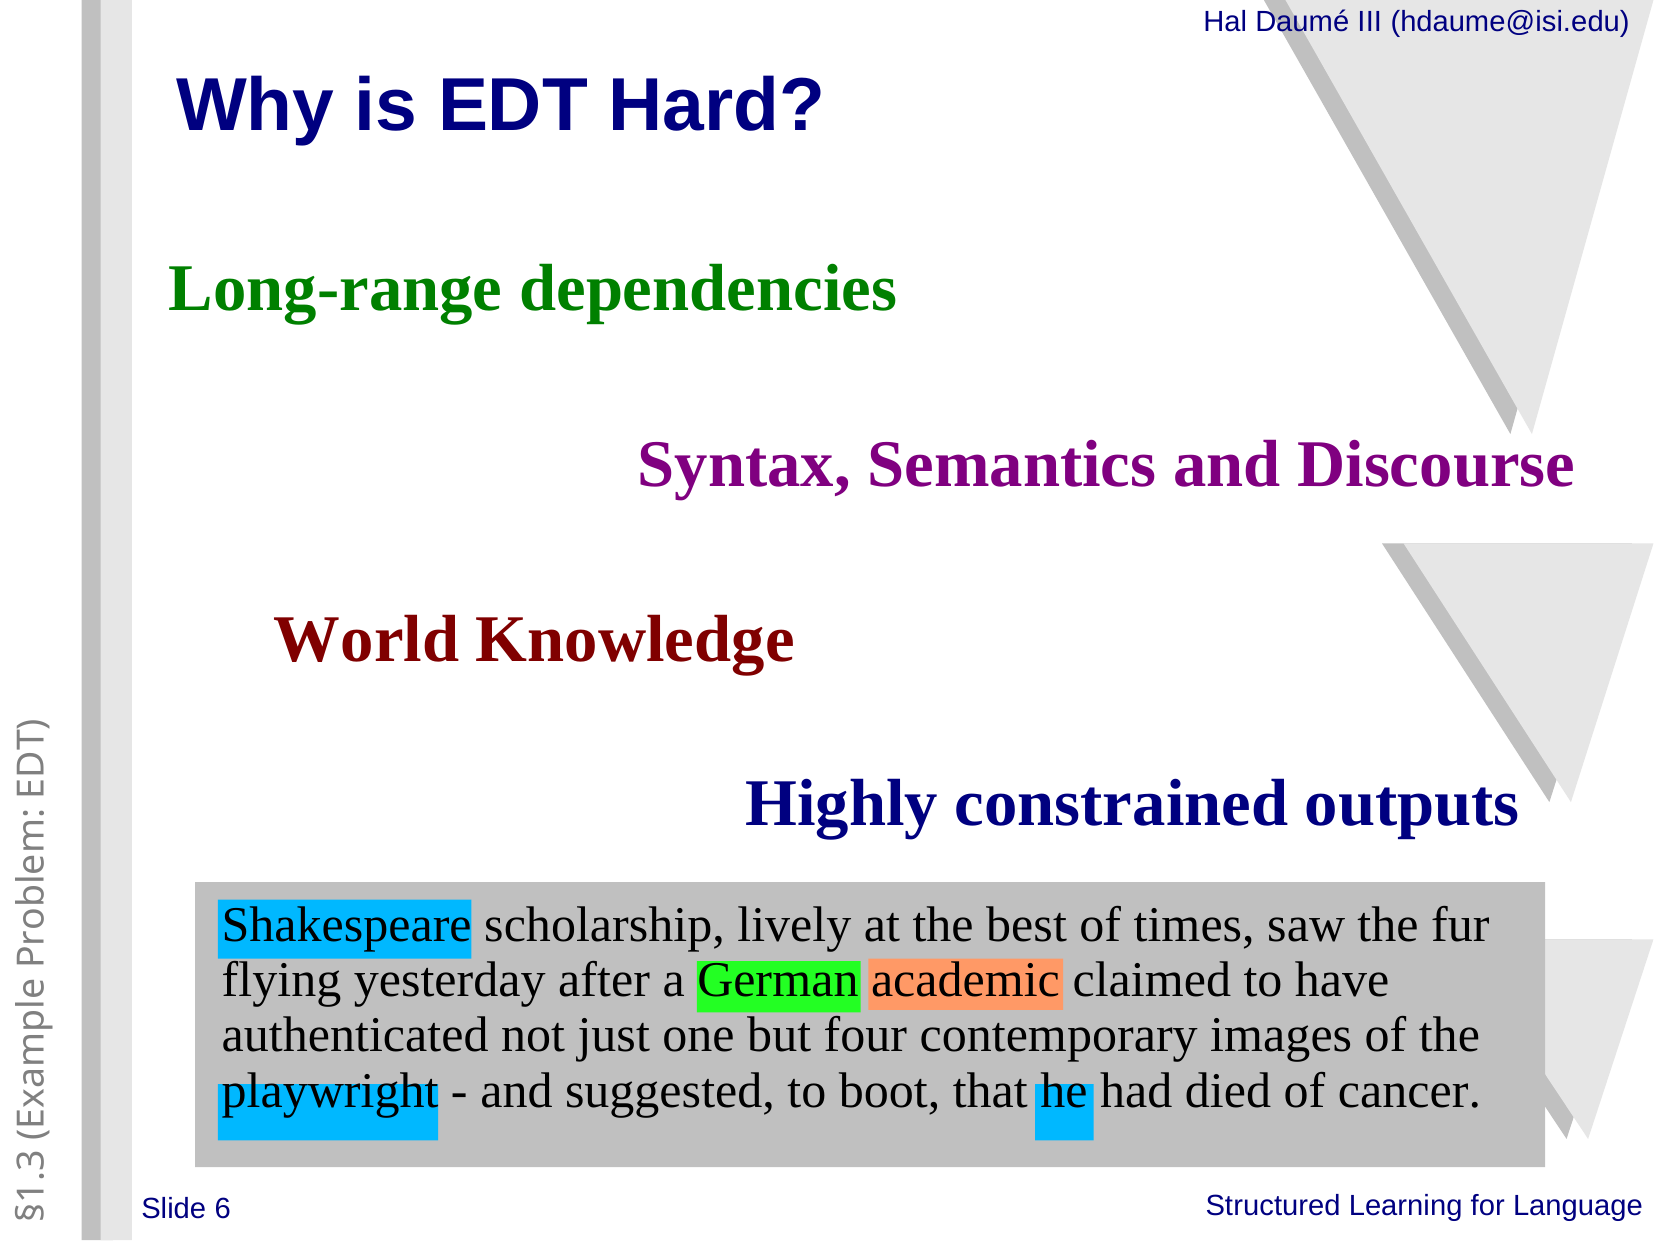

# Why is EDT Hard?
Long-range dependencies
Syntax, Semantics and Discourse
World Knowledge
Highly constrained outputs
Shakespeare scholarship, lively at the best of times, saw the fur flying yesterday after a German academic claimed to have authenticated not just one but four contemporary images of the playwright - and suggested, to boot, that he had died of cancer.
§1.3 (Example Problem: EDT)